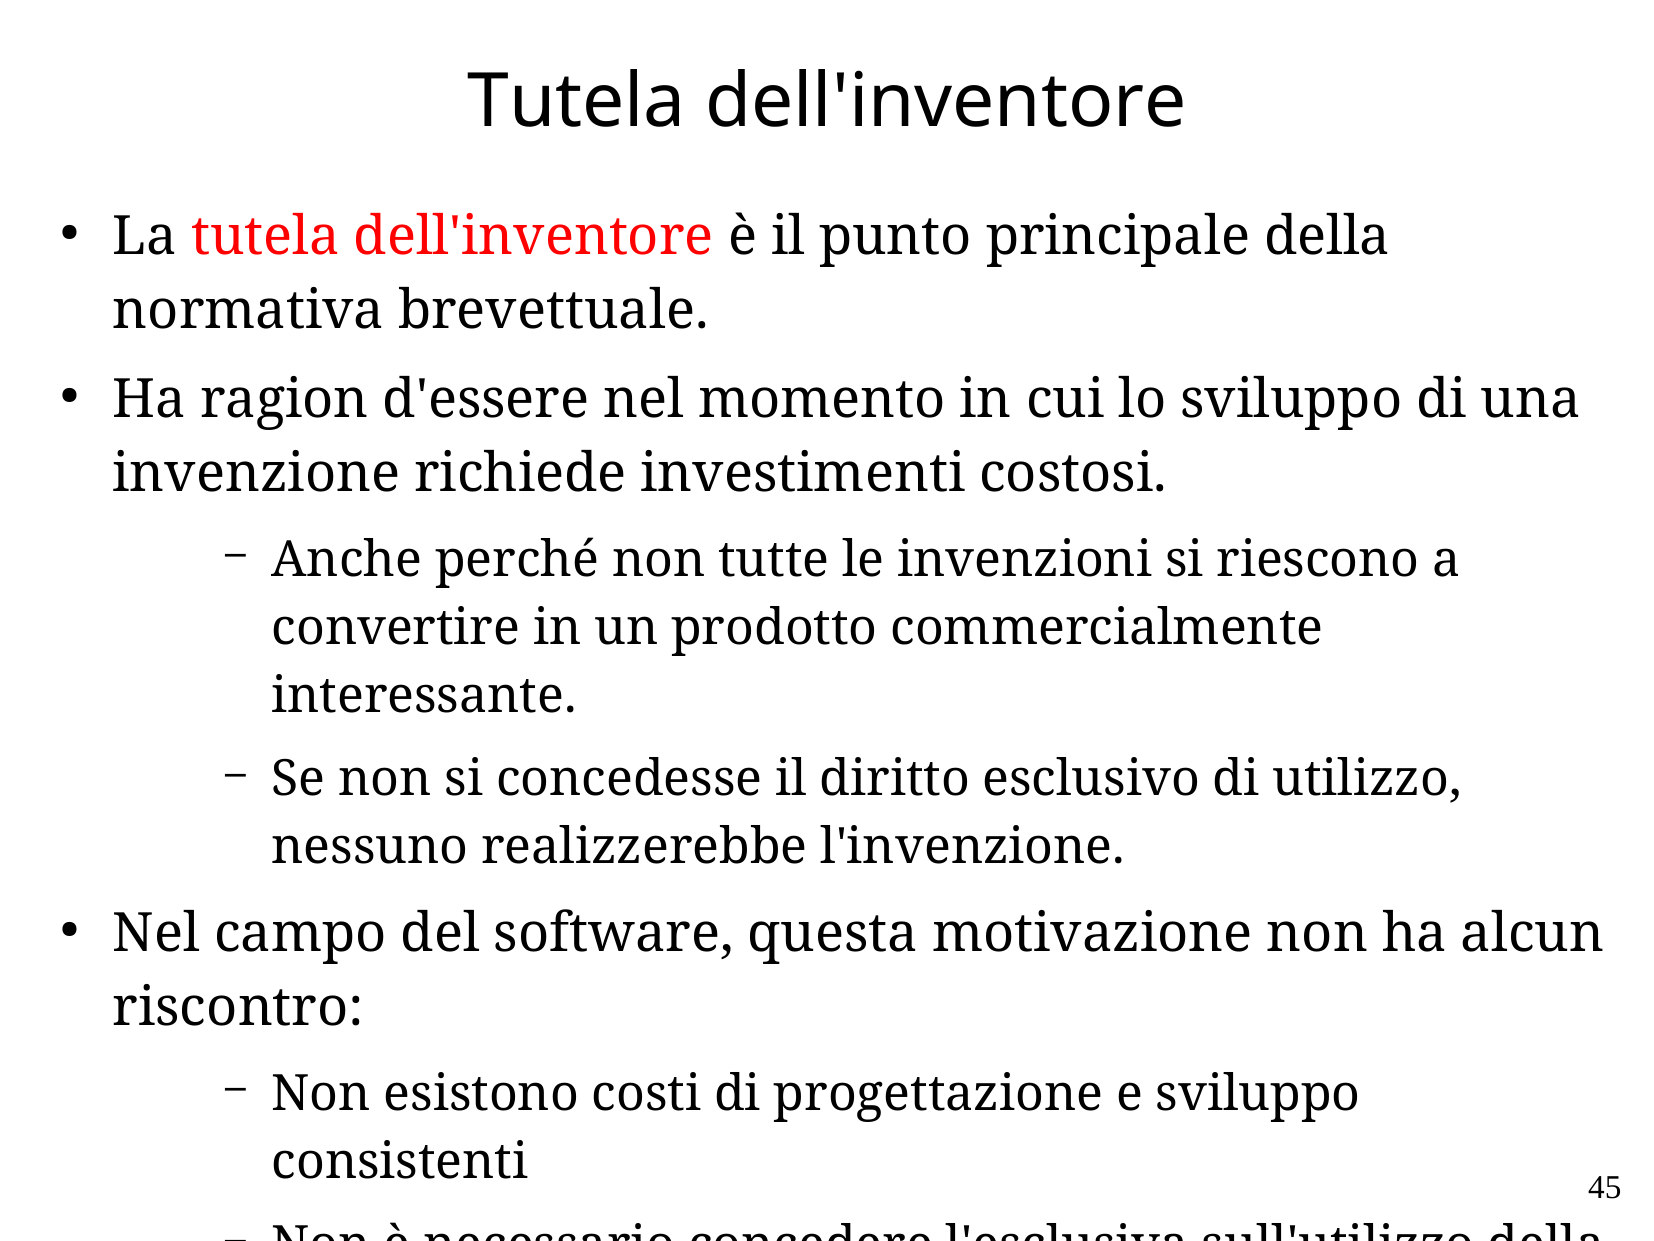

# Tutela dell'inventore
La tutela dell'inventore è il punto principale della normativa brevettuale.
Ha ragion d'essere nel momento in cui lo sviluppo di una invenzione richiede investimenti costosi.
Anche perché non tutte le invenzioni si riescono a convertire in un prodotto commercialmente interessante.
Se non si concedesse il diritto esclusivo di utilizzo, nessuno realizzerebbe l'invenzione.
Nel campo del software, questa motivazione non ha alcun riscontro:
Non esistono costi di progettazione e sviluppo consistenti
Non è necessario concedere l'esclusiva sull'utilizzo della invenzione, perché questa viene realizzata in ogni caso.